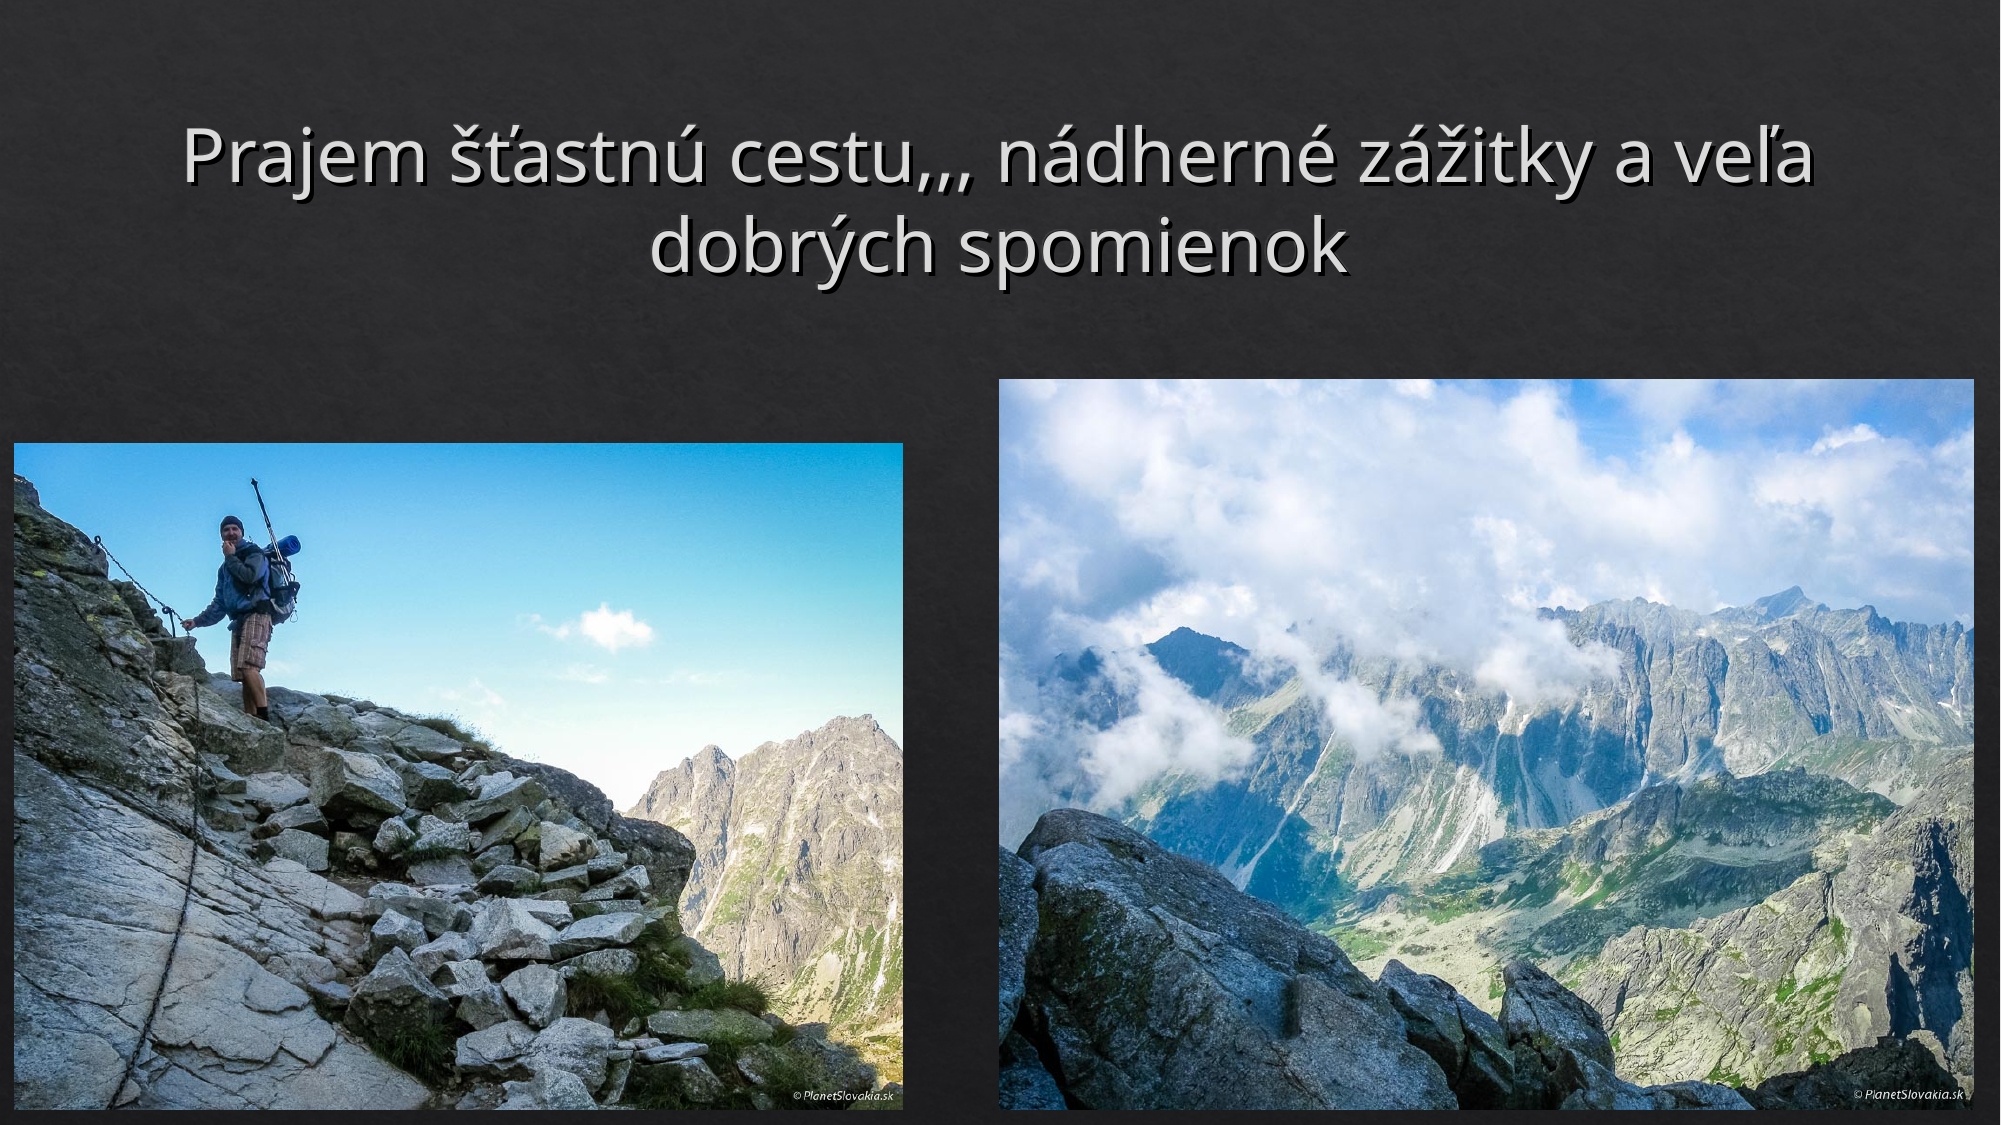

# Prajem šťastnú cestu,,, nádherné zážitky a veľa dobrých spomienok